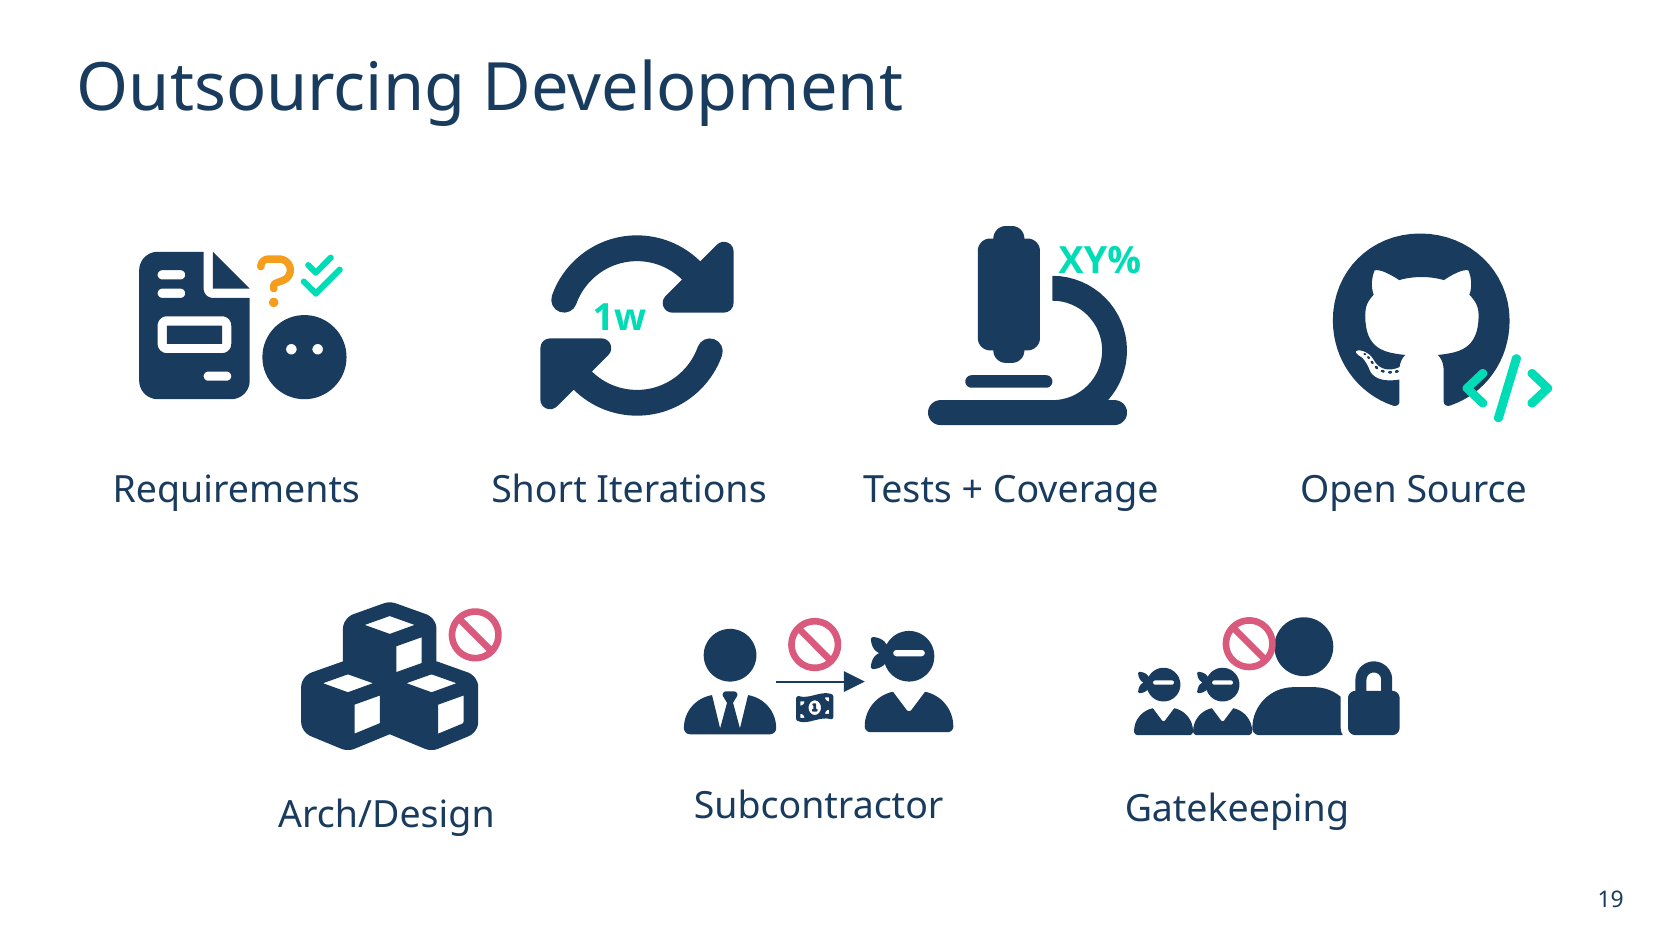

# Outsourcing Development
XY%
Tests + Coverage
Open Source
1w
Short Iterations
Requirements
Arch/Design
Gatekeeping
Subcontractor
19